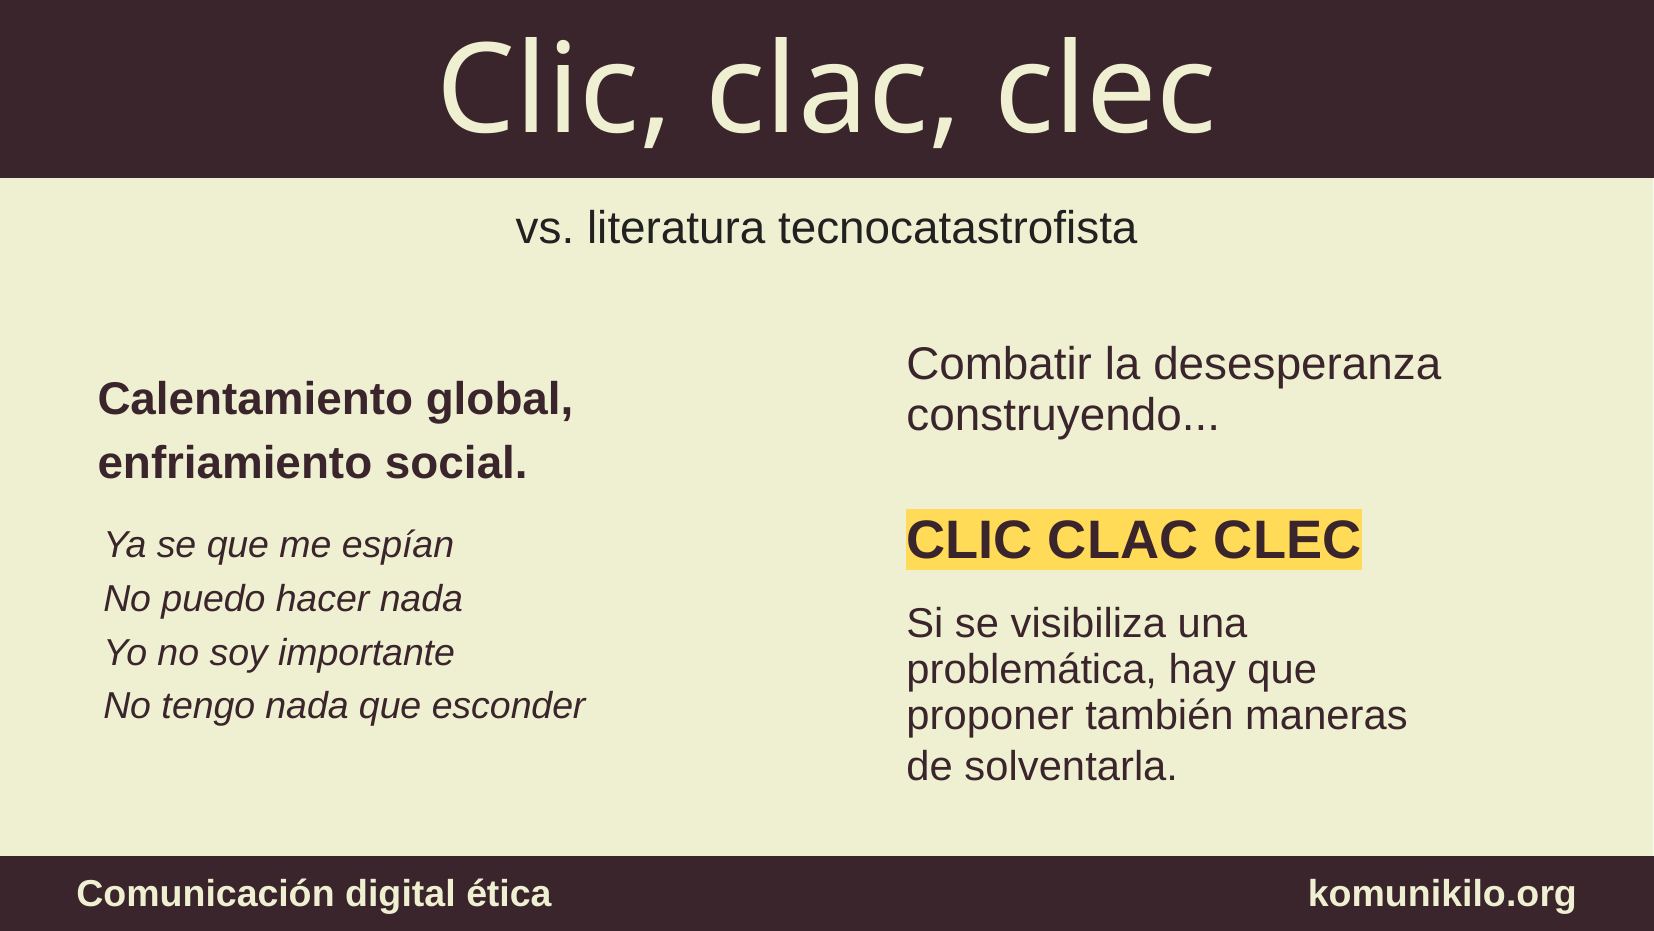

# Clic, clac, clec
vs. literatura tecnocatastrofista
Combatir la desesperanza construyendo...
Calentamiento global,
enfriamiento social.
CLIC CLAC CLEC
Si se visibiliza una problemática, hay que proponer también maneras de solventarla.
Ya se que me espían
No puedo hacer nada
Yo no soy importante
No tengo nada que esconder
Comunicación digital ética komunikilo.org